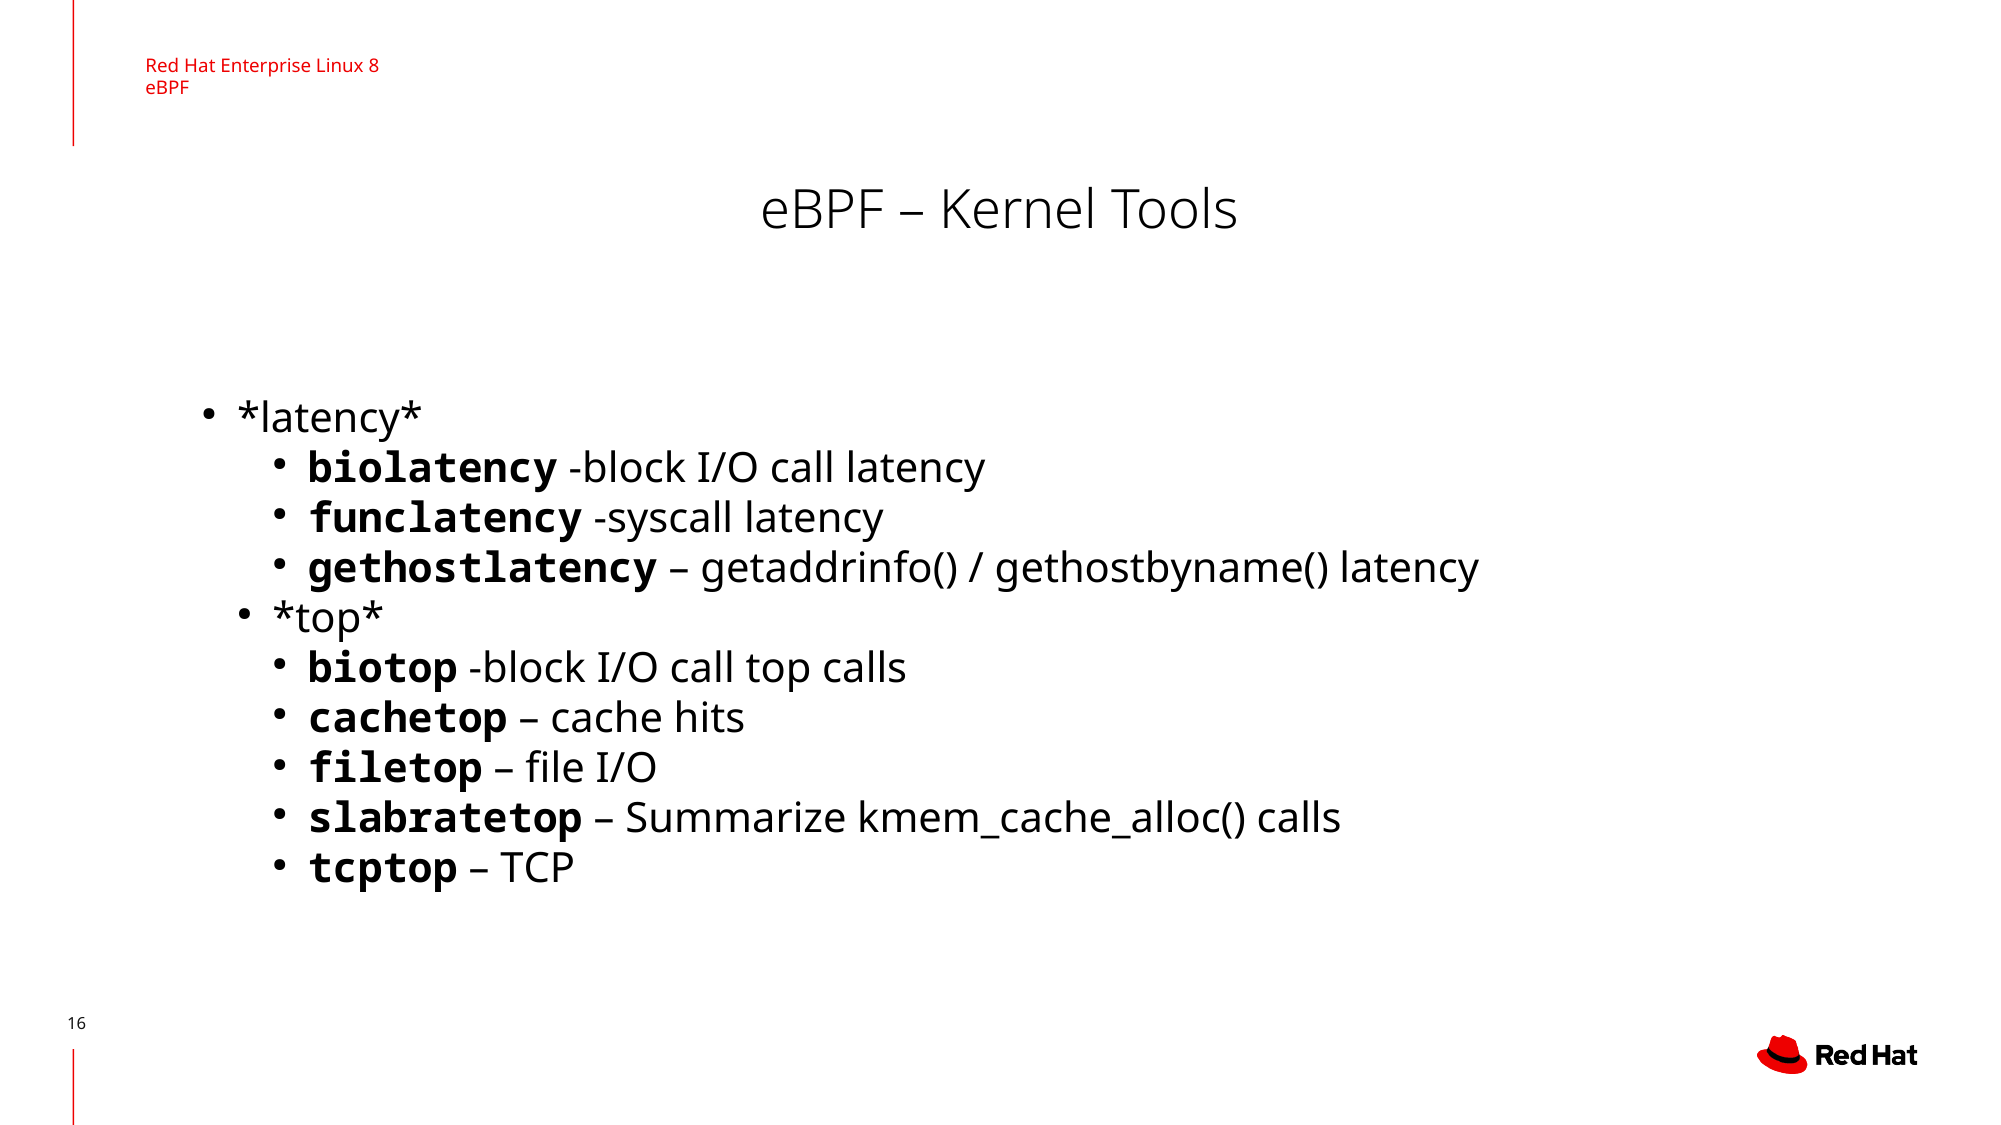

Red Hat Enterprise Linux 8
eBPF
# eBPF – Kernel Tools
*latency*
biolatency -block I/O call latency
funclatency -syscall latency
gethostlatency – getaddrinfo() / gethostbyname() latency
*top*
biotop -block I/O call top calls
cachetop – cache hits
filetop – file I/O
slabratetop – Summarize kmem_cache_alloc() calls
tcptop – TCP
16